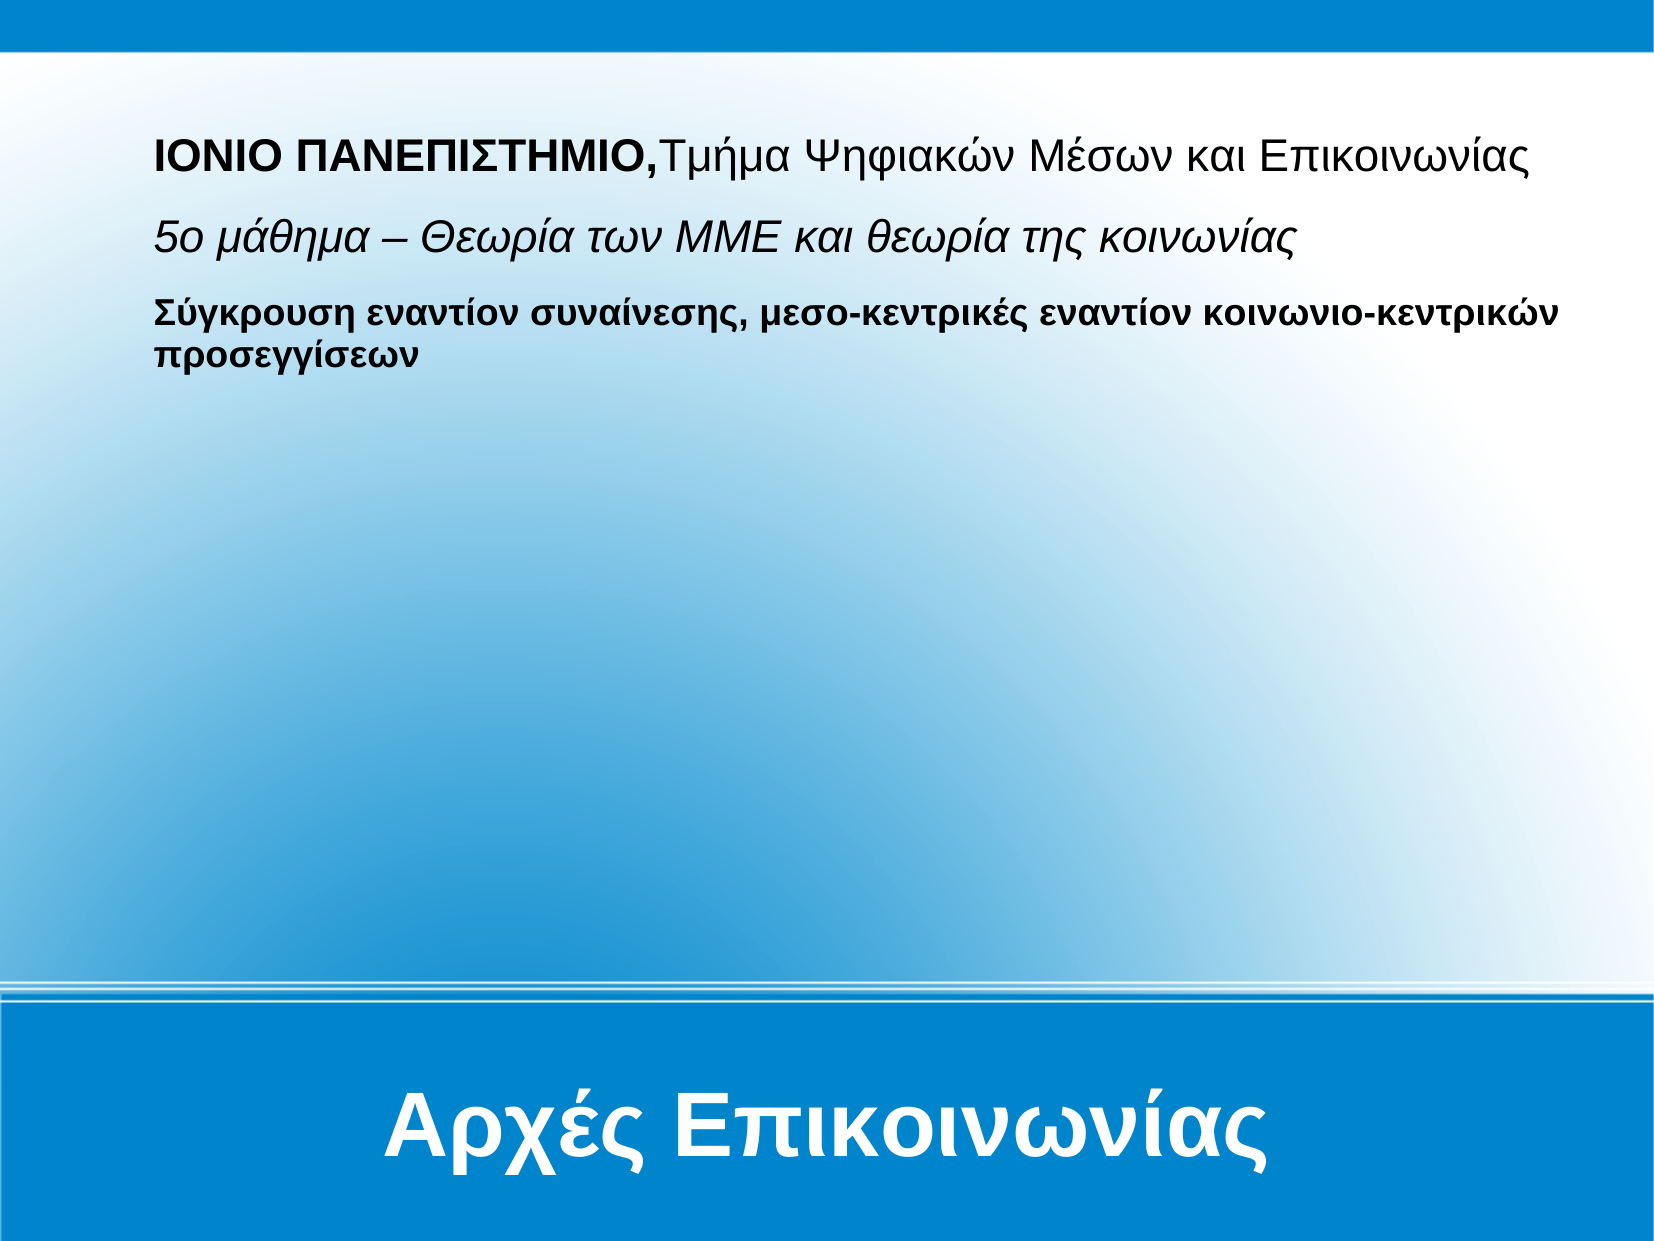

ΙΟΝΙΟ ΠΑΝΕΠΙΣΤΗΜΙΟ,Τμήμα Ψηφιακών Μέσων και Επικοινωνίας
5ο μάθημα – Θεωρία των ΜΜΕ και θεωρία της κοινωνίας
Σύγκρουση εναντίον συναίνεσης, μεσο-κεντρικές εναντίον κοινωνιο-κεντρικών προσεγγίσεων
# Αρχές Επικοινωνίας